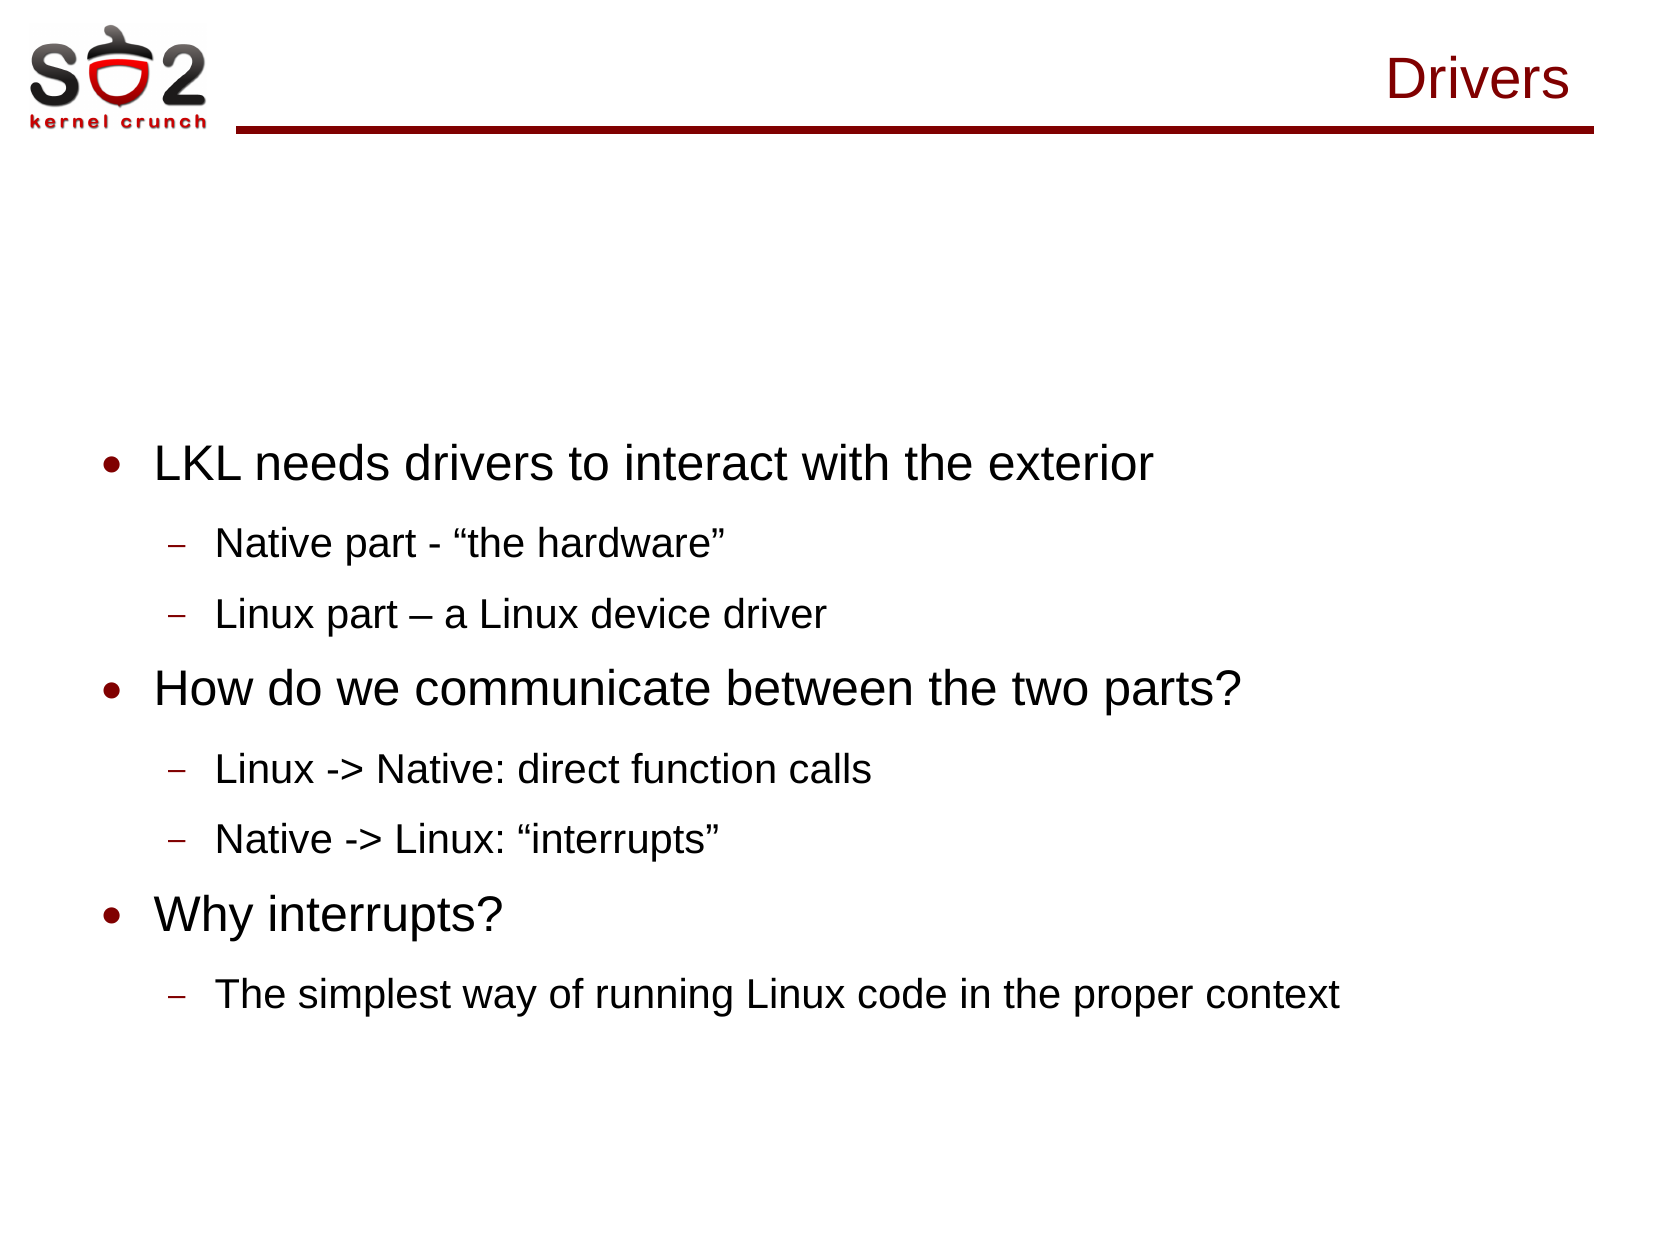

# Drivers
LKL needs drivers to interact with the exterior
Native part - “the hardware”
Linux part – a Linux device driver
How do we communicate between the two parts?
Linux -> Native: direct function calls
Native -> Linux: “interrupts”
Why interrupts?
The simplest way of running Linux code in the proper context